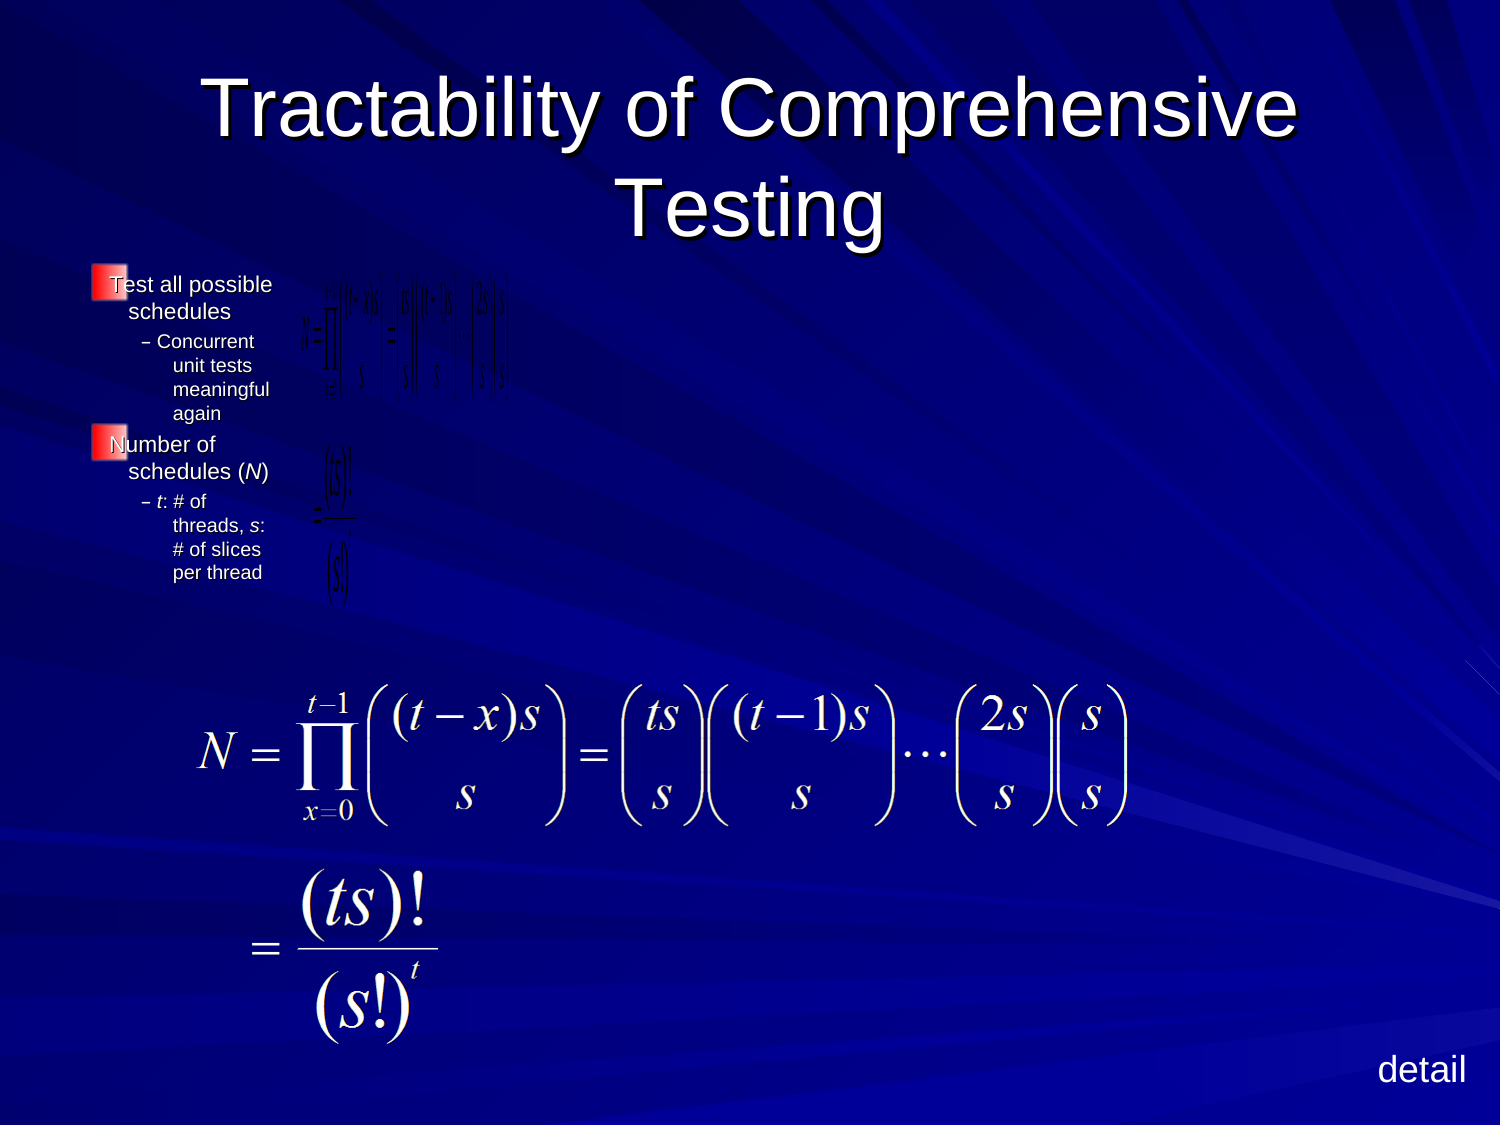

Tractability of Comprehensive Testing
# Test all possible schedules
Concurrent unit tests meaningful again
Number of schedules (N)
t: # of threads, s: # of slices per thread
detail